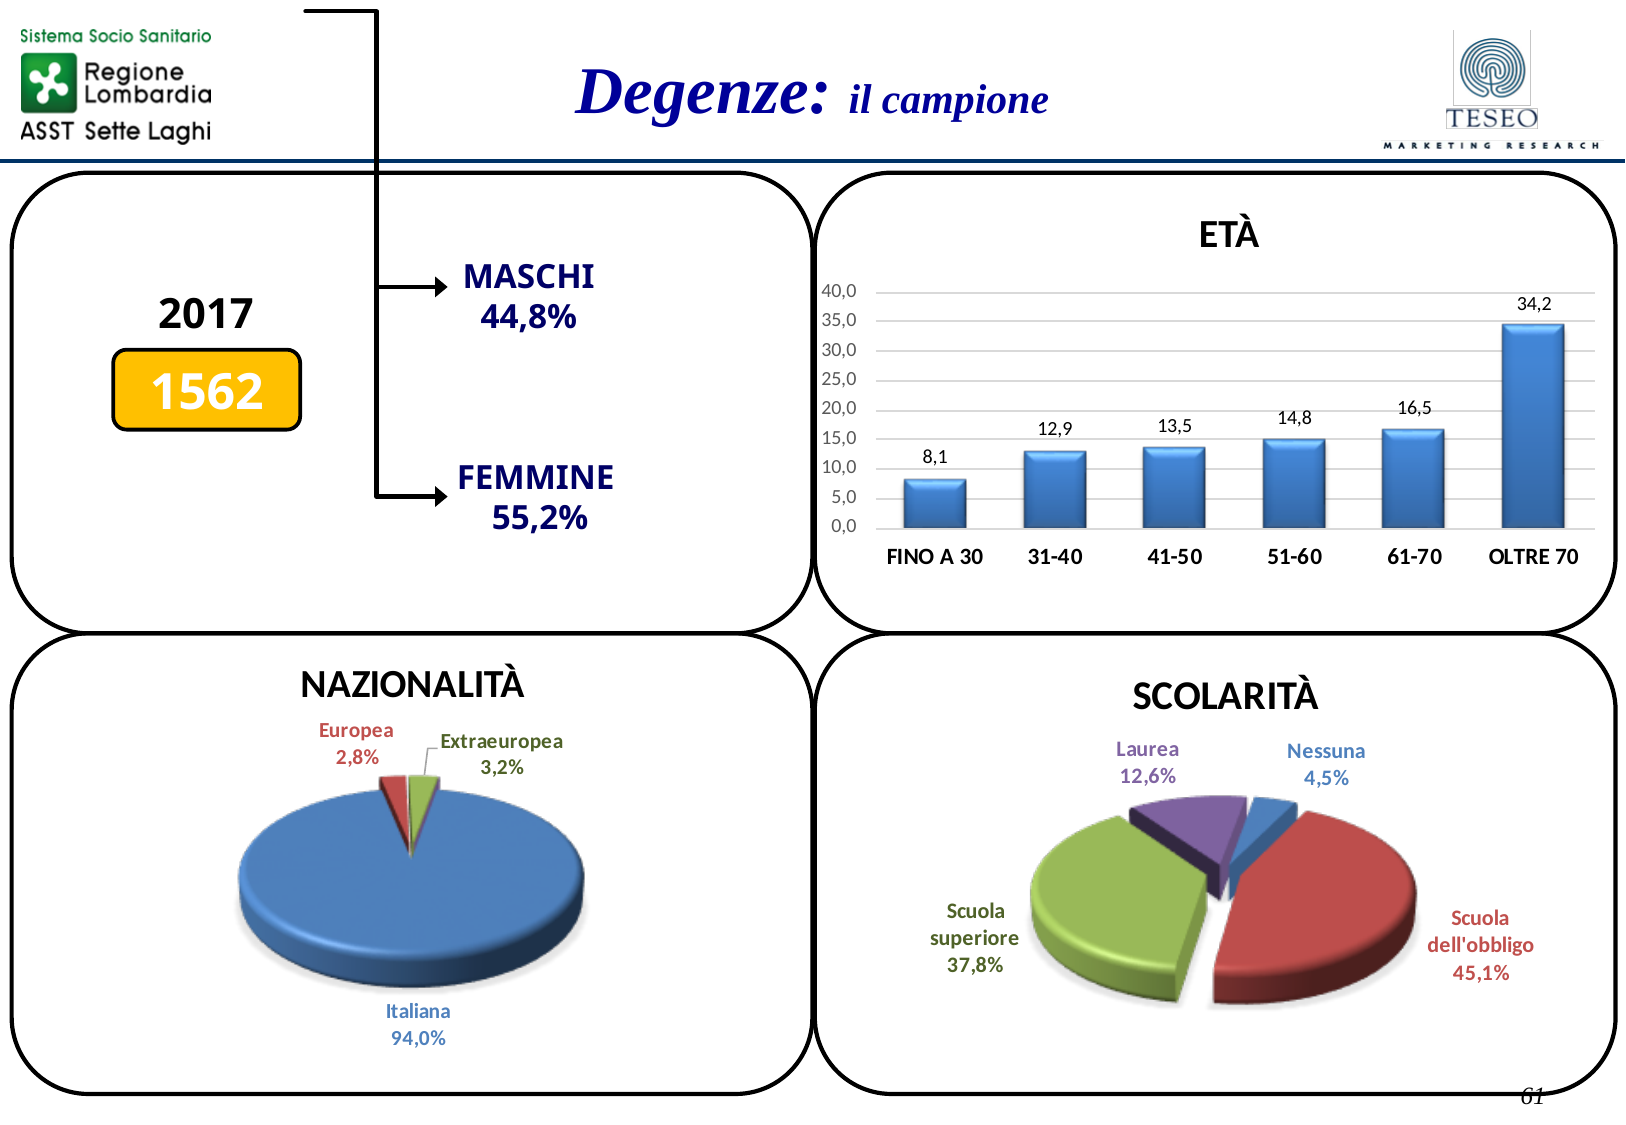

Degenze: il campione
MASCHI
44,8%
2017
1562
FEMMINE
55,2%